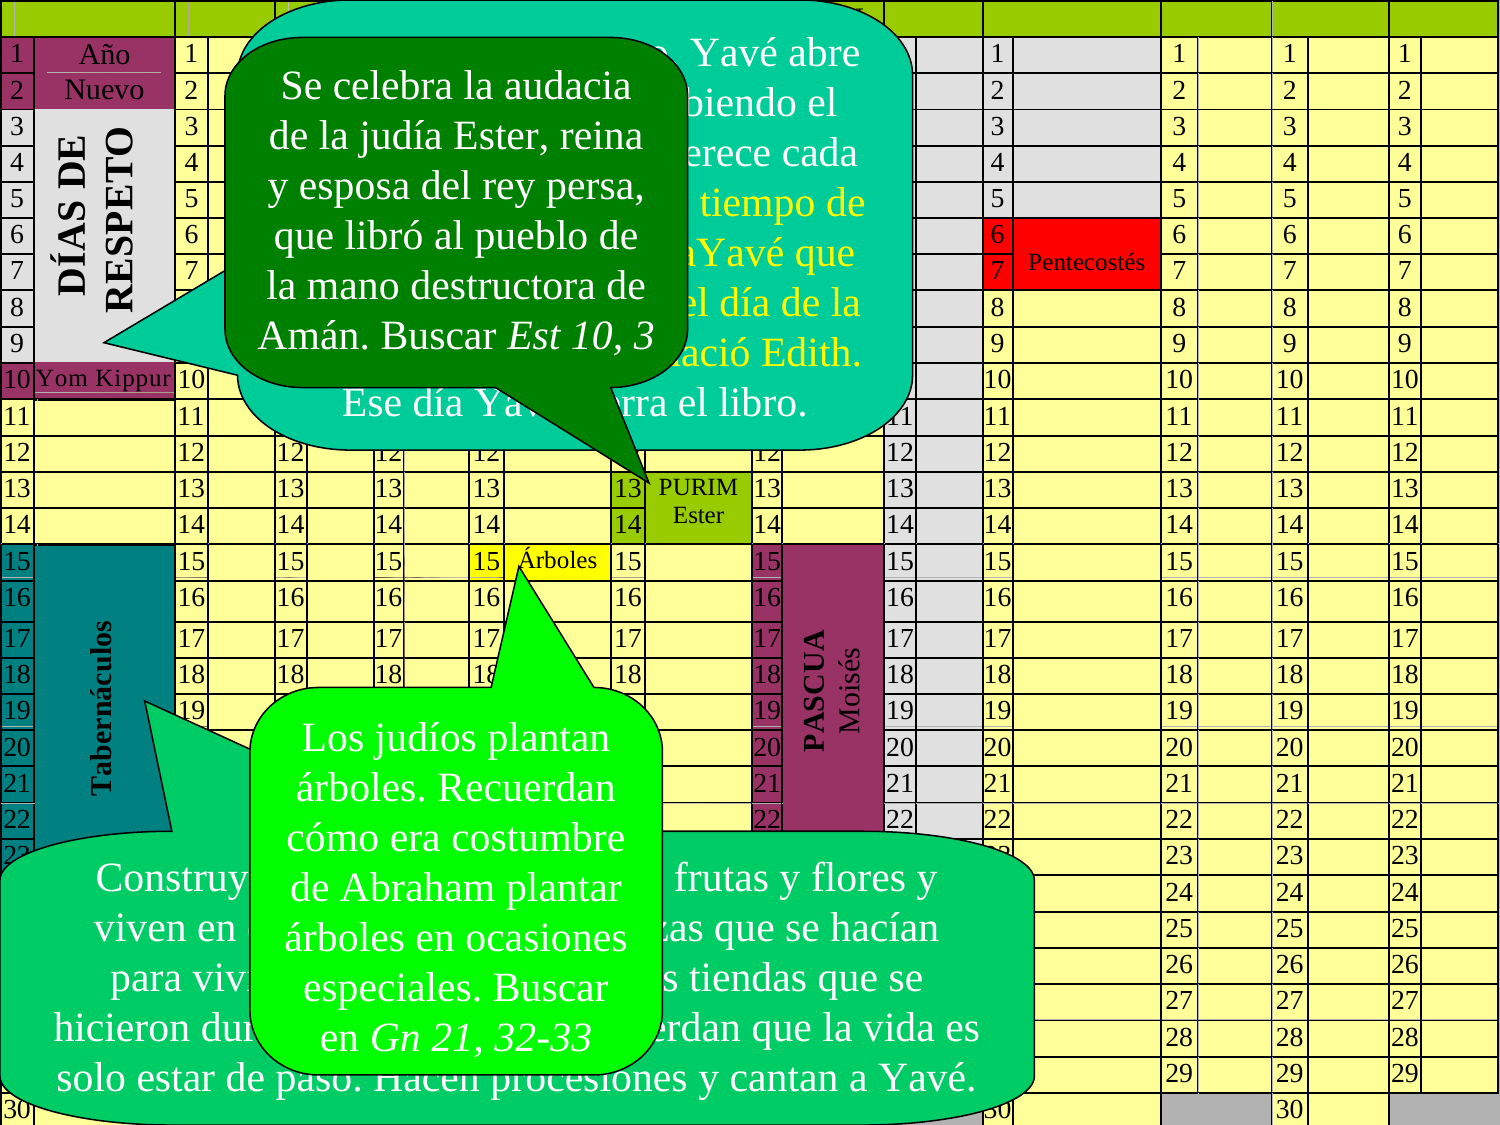

Durante el Año Nuevo, Yavé abre el libro donde va escribiendo el premio o castigo que merece cada uno por sus actos. Es un tiempo de sacrificio para agradar aYavé que culmina con el ayuno del día de la Expiación, día en que nació Edith. Ese día Yavé cierra el libro.
Se celebra la audacia de la judía Ester, reina y esposa del rey persa, que libró al pueblo de la mano destructora de Amán. Buscar Est 10, 3
#
Los judíos plantan árboles. Recuerdan cómo era costumbre de Abraham plantar árboles en ocasiones especiales. Buscar en Gn 21, 32-33
Construyen chozas adornadas con frutas y flores y viven en ellas. Recuerdan las chozas que se hacían para vivir durante la cosecha y las tiendas que se hicieron durante el Éxodo. Así recuerdan que la vida es solo estar de paso. Hacen procesiones y cantan a Yavé.